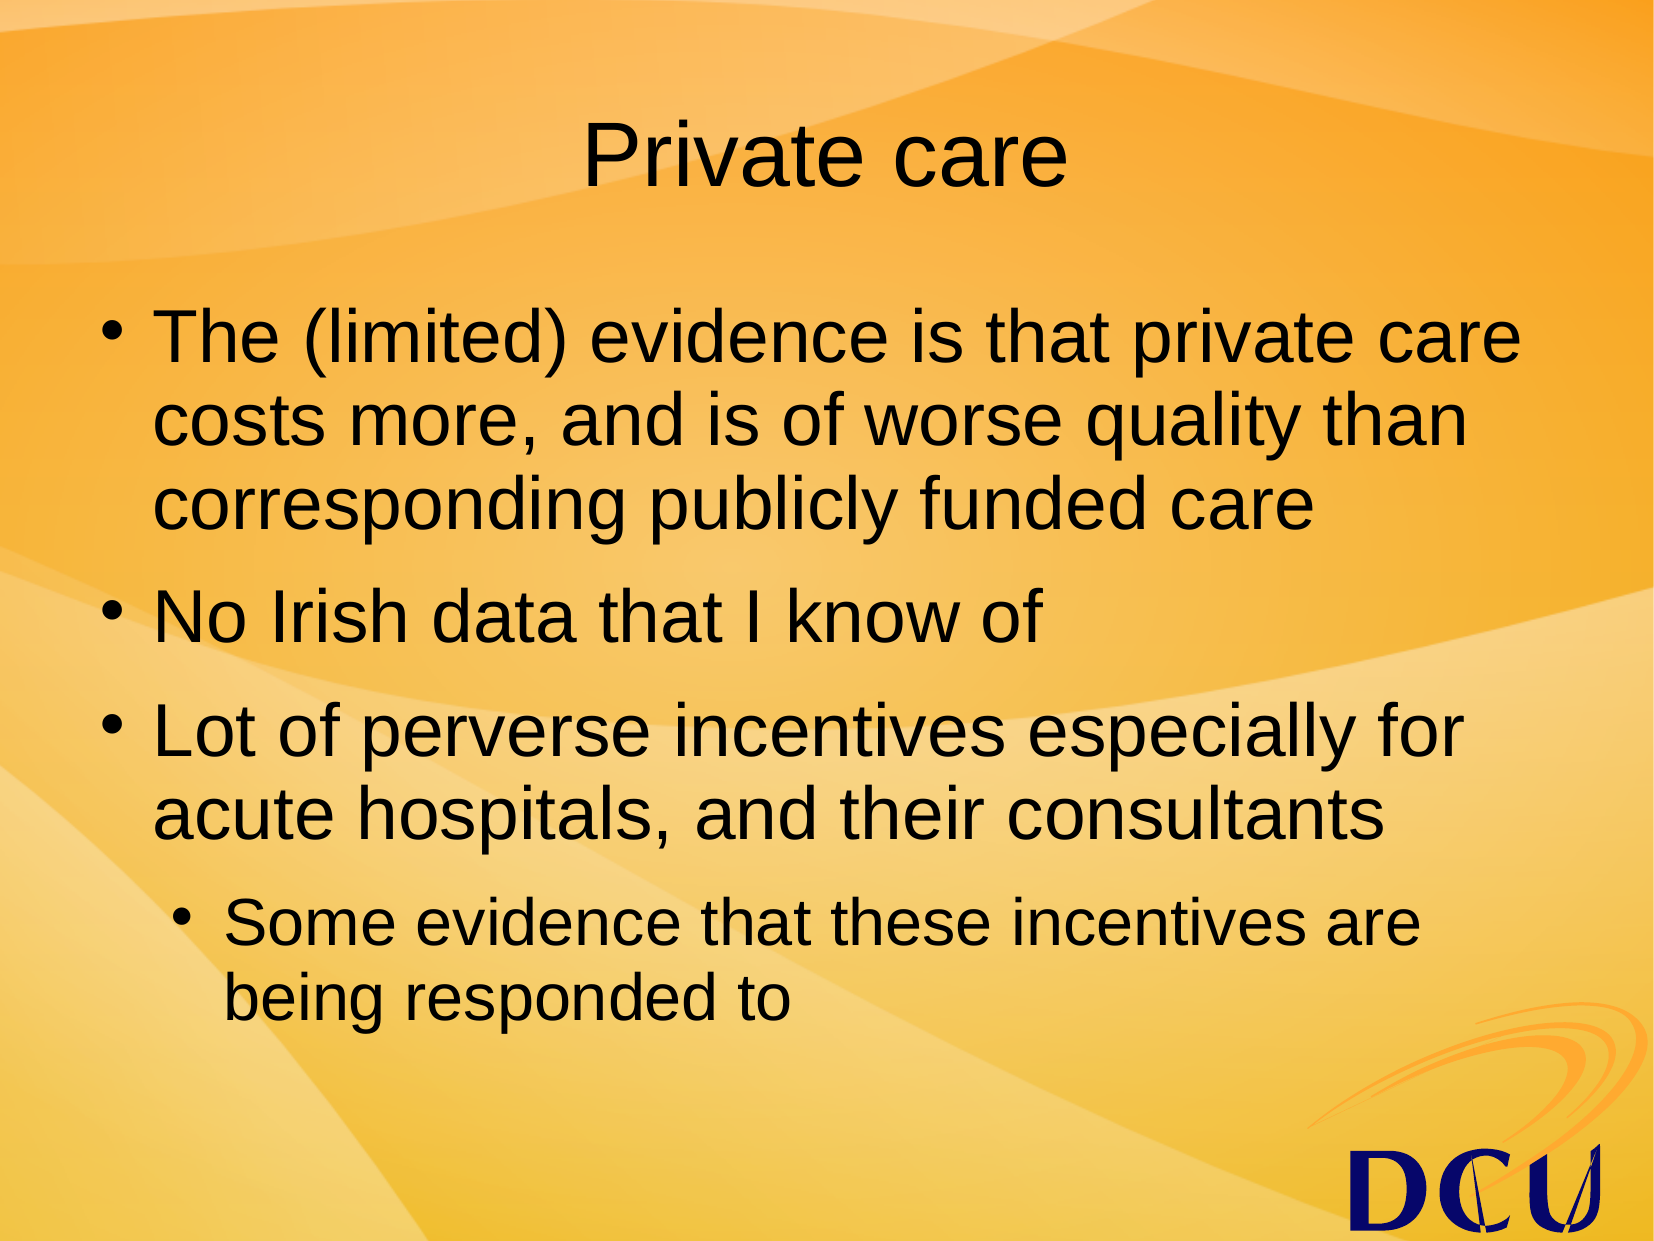

# Private care
The (limited) evidence is that private care costs more, and is of worse quality than corresponding publicly funded care
No Irish data that I know of
Lot of perverse incentives especially for acute hospitals, and their consultants
Some evidence that these incentives are being responded to